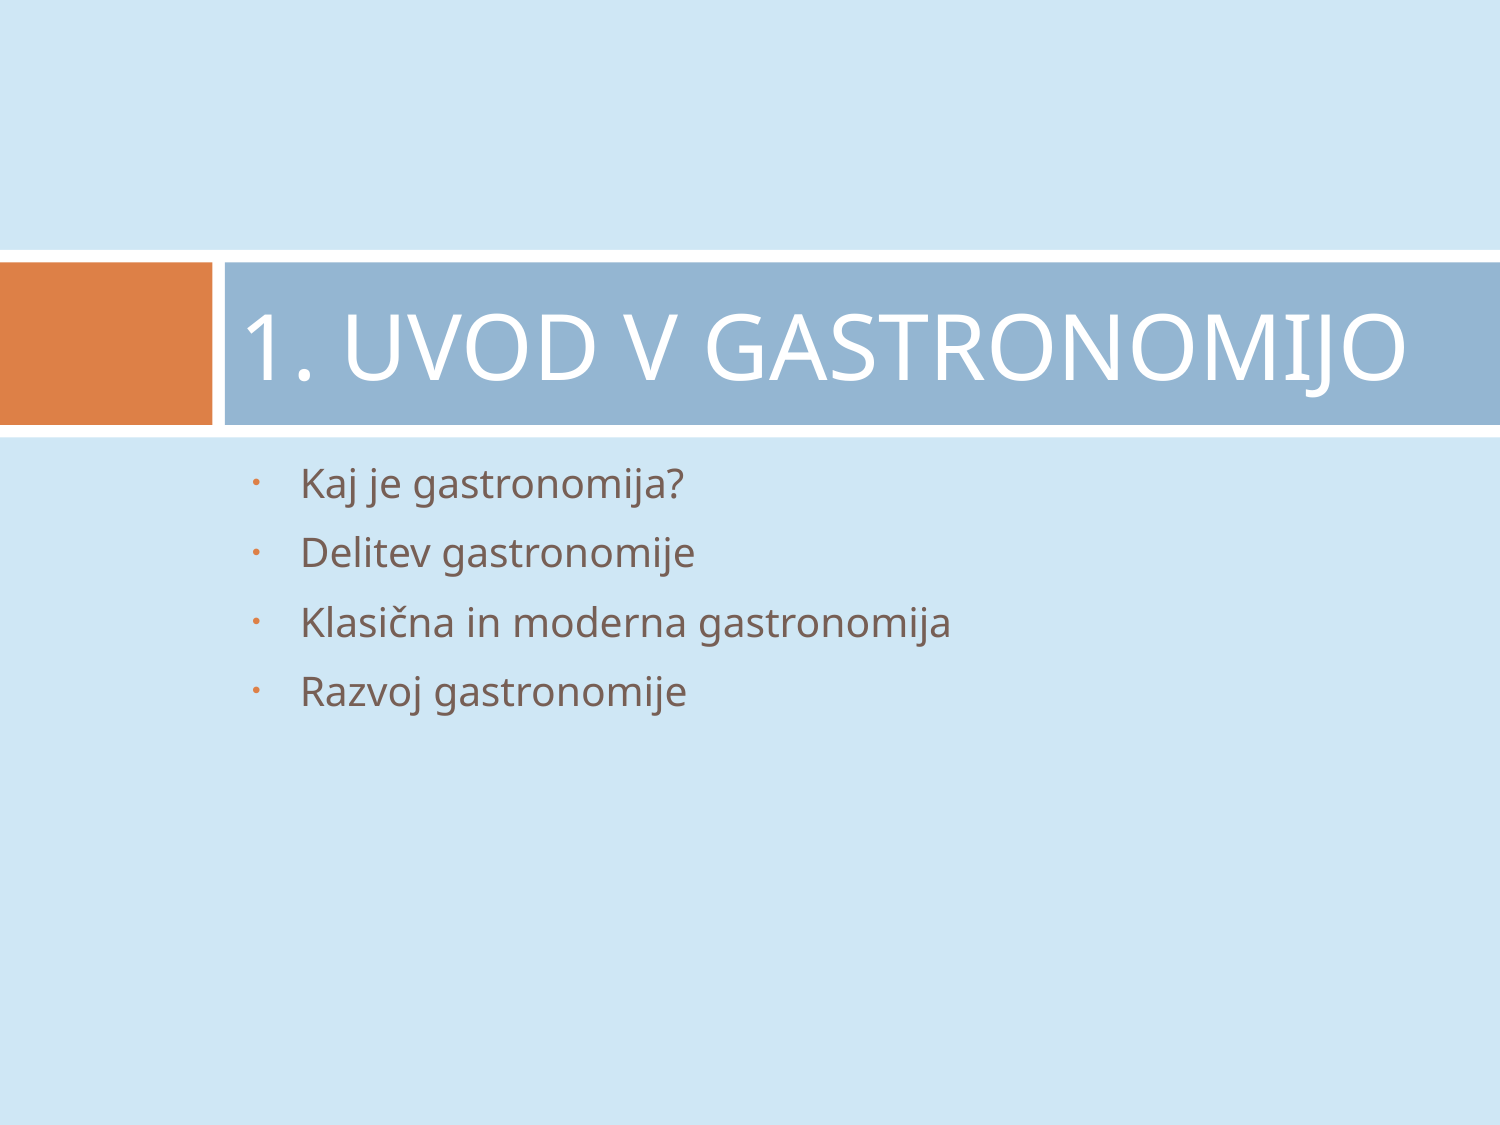

1. UVOD V GASTRONOMIJO
# Kaj je gastronomija?
 Delitev gastronomije
 Klasična in moderna gastronomija
 Razvoj gastronomije